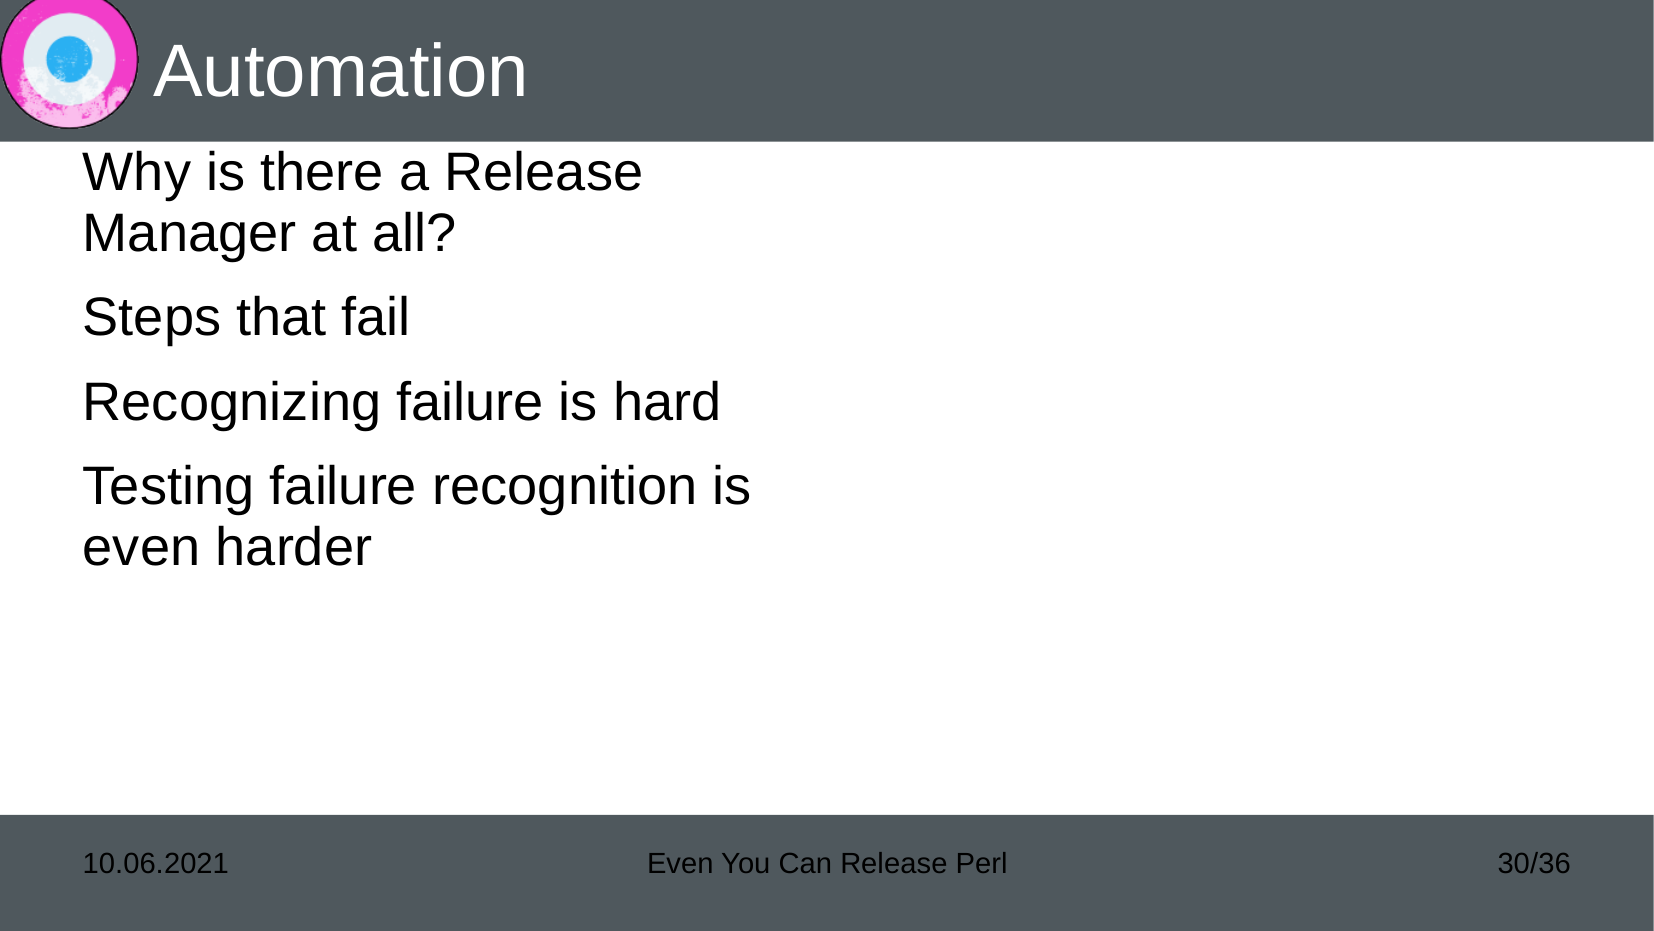

# Automation
Why is there a Release Manager at all?
Steps that fail
Recognizing failure is hard
Testing failure recognition is even harder
08. März 2019
30